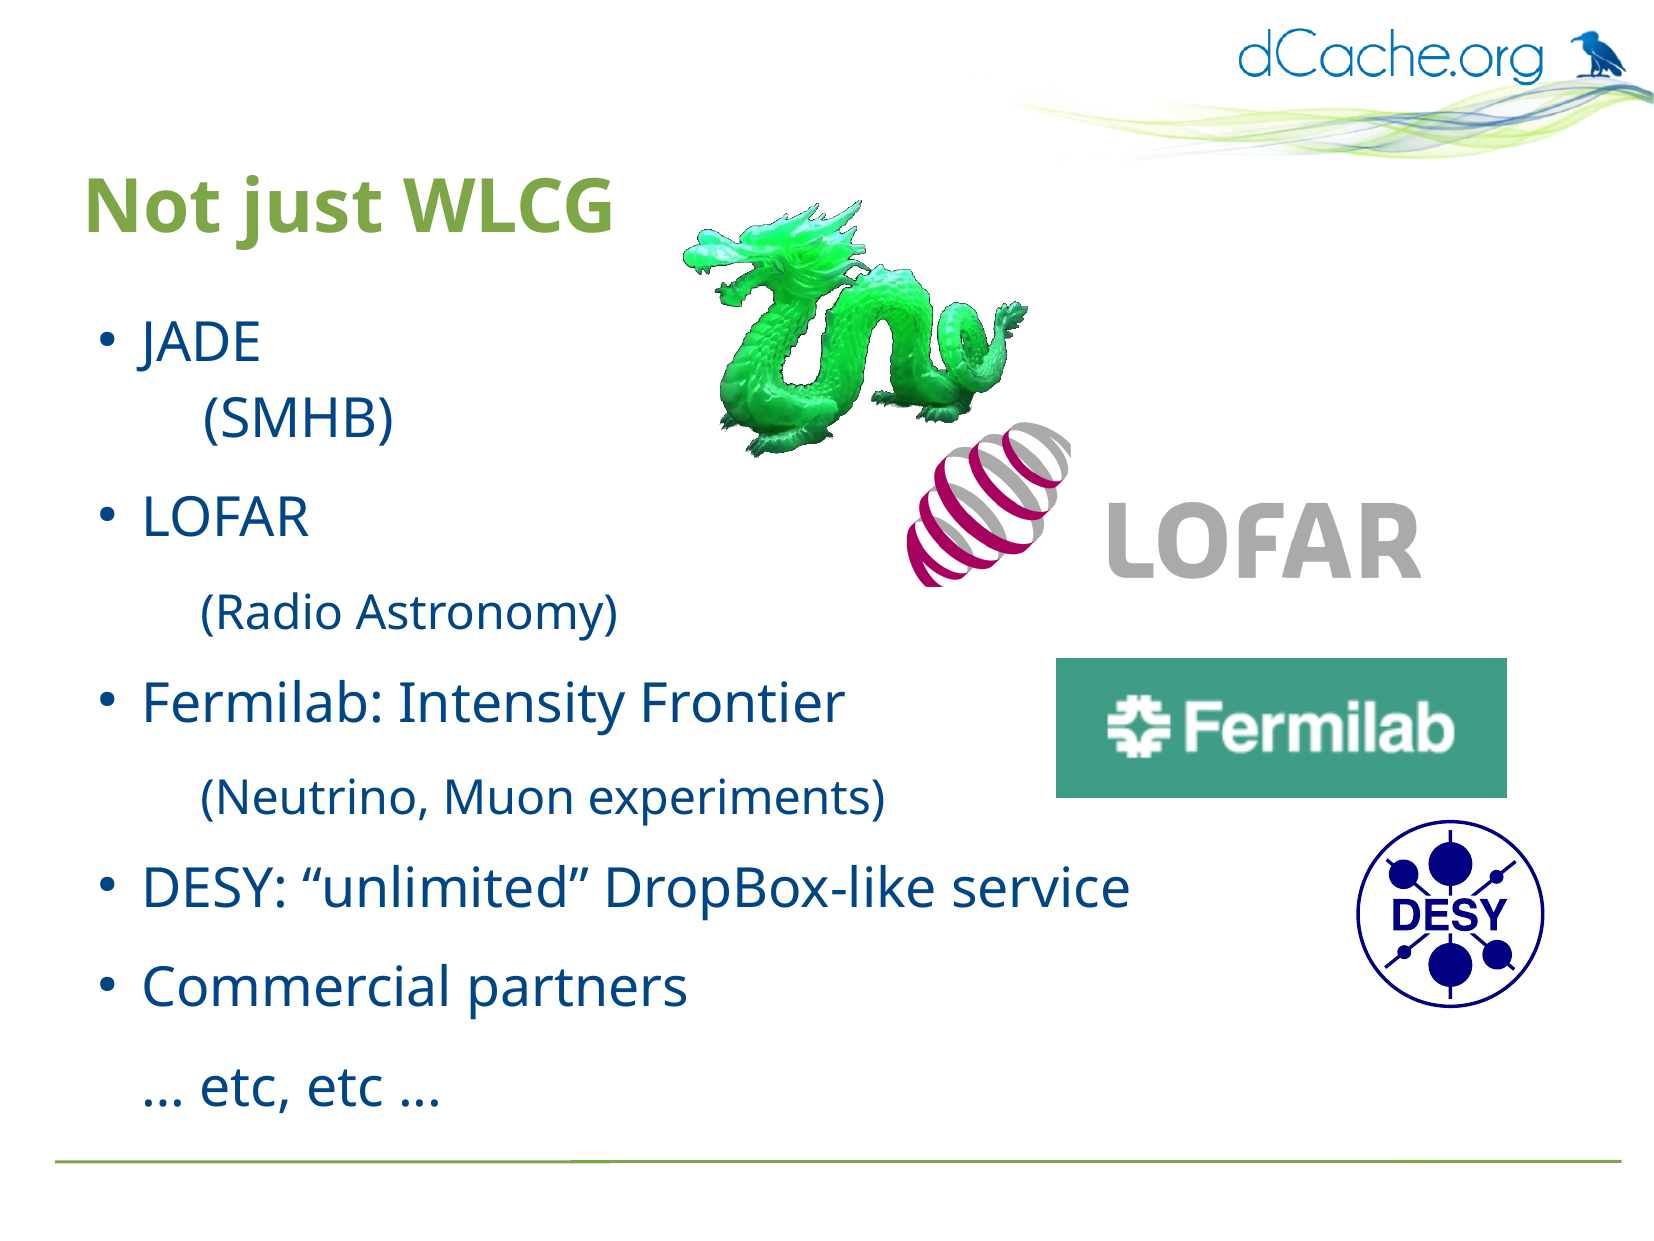

# Not just WLCG
JADE
	(SMHB)
LOFAR
(Radio Astronomy)
Fermilab: Intensity Frontier
(Neutrino, Muon experiments)
DESY: “unlimited” DropBox-like service
Commercial partners
… etc, etc ...